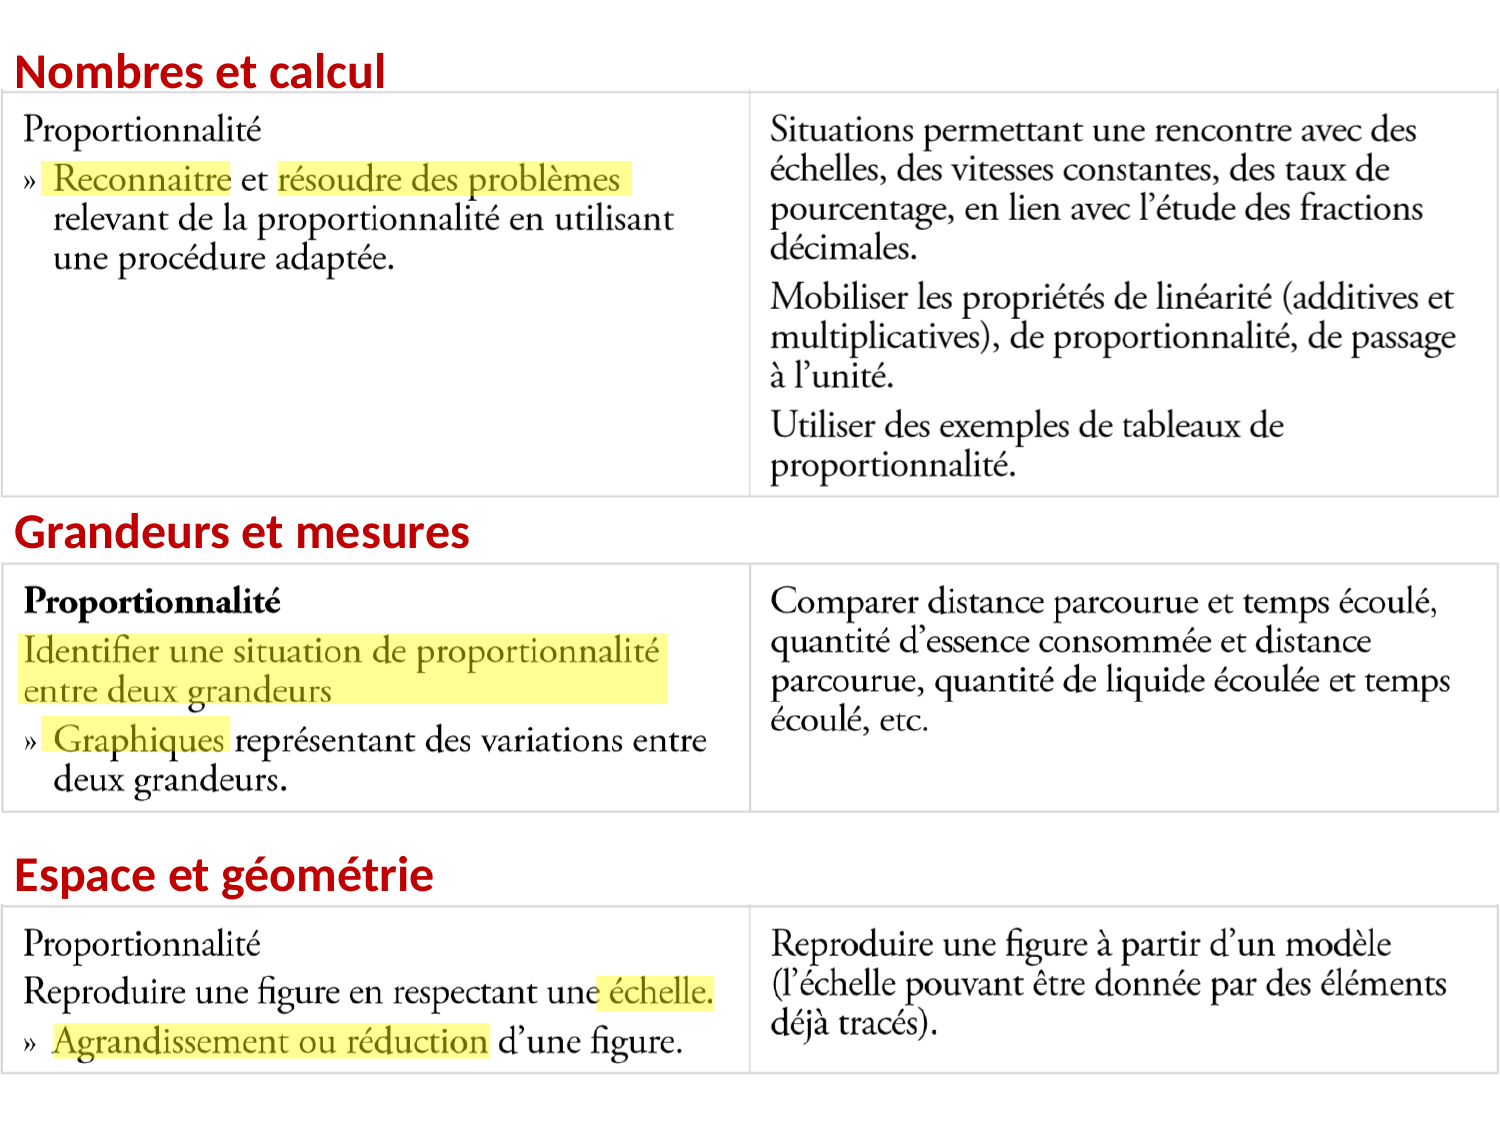

Nombres et calcul
Grandeurs et mesures
Espace et géométrie